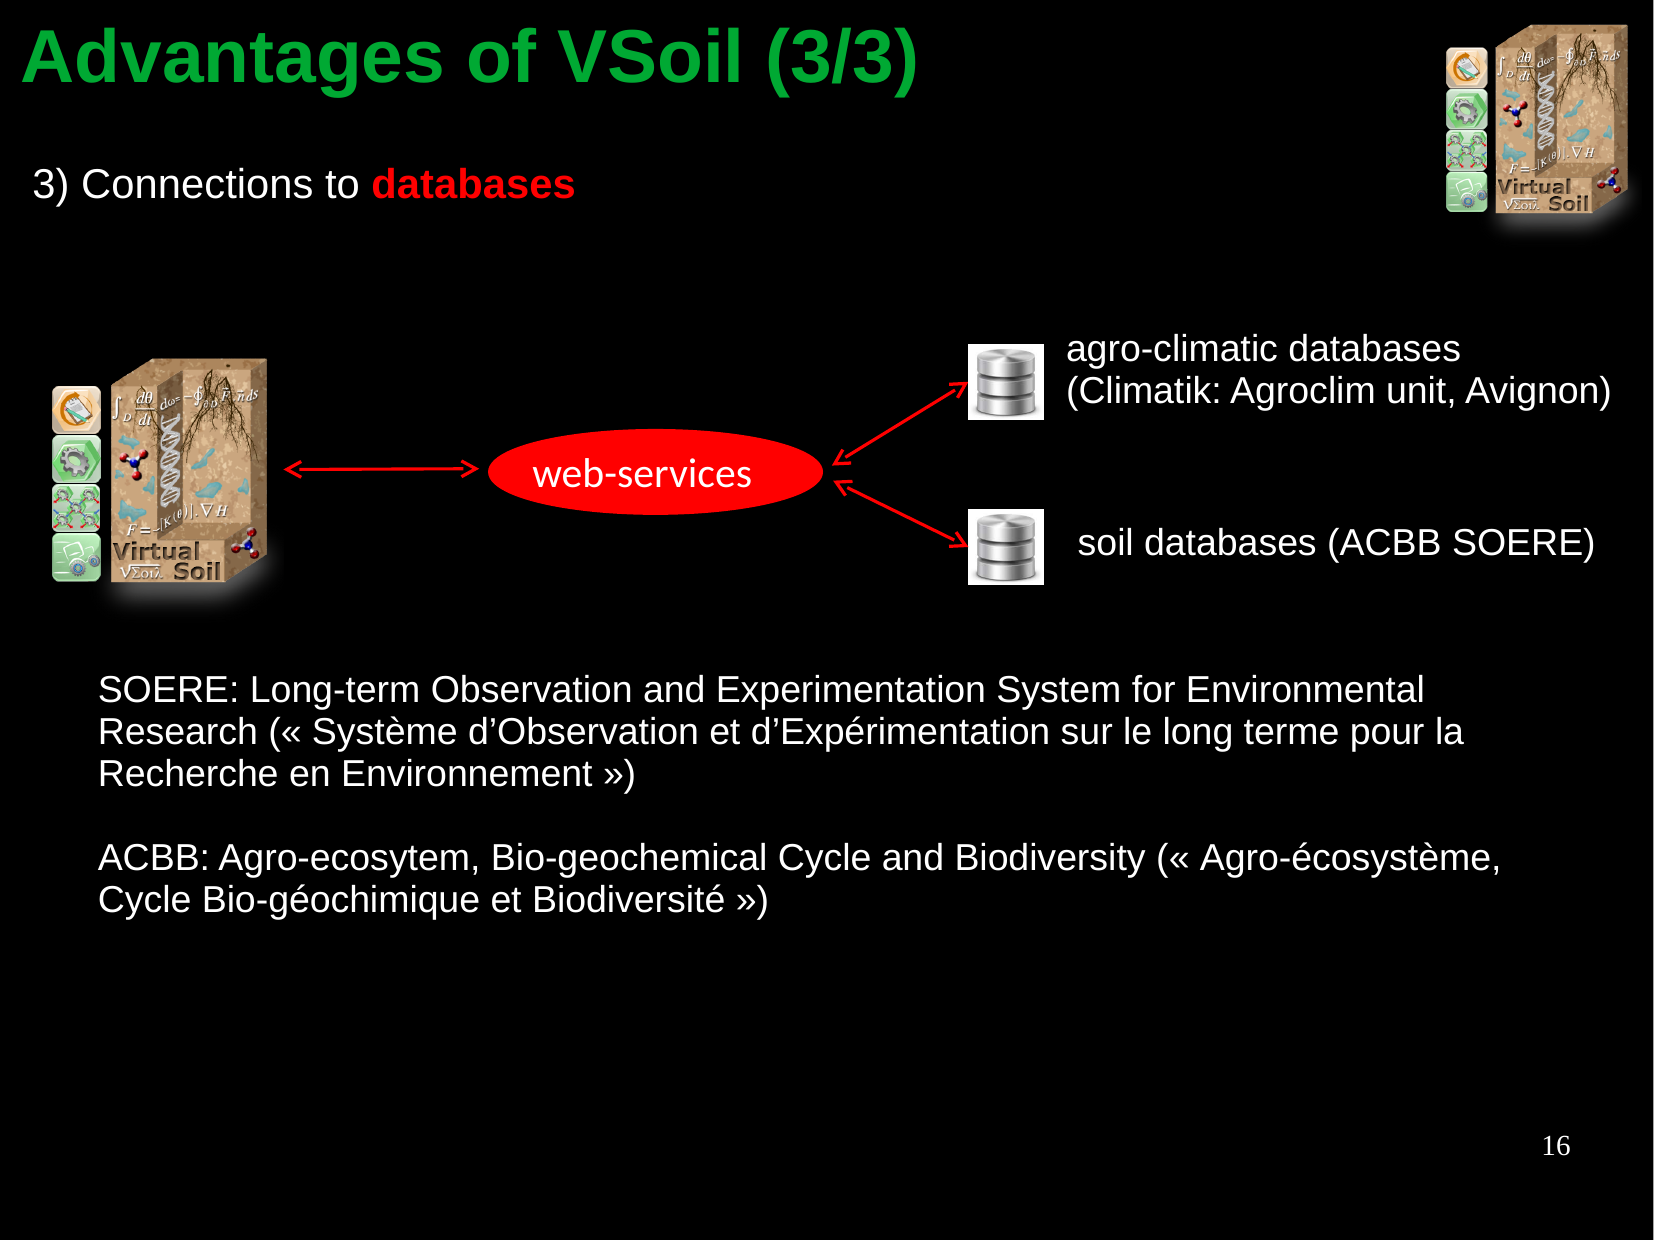

Advantages of VSoil (3/3)
3) Connections to databases
agro-climatic databases (Climatik: Agroclim unit, Avignon)
web-services
soil databases (ACBB SOERE)
SOERE: Long-term Observation and Experimentation System for Environmental Research (« Système d’Observation et d’Expérimentation sur le long terme pour la Recherche en Environnement »)
ACBB: Agro-ecosytem, Bio-geochemical Cycle and Biodiversity (« Agro-écosystème, Cycle Bio-géochimique et Biodiversité »)
16